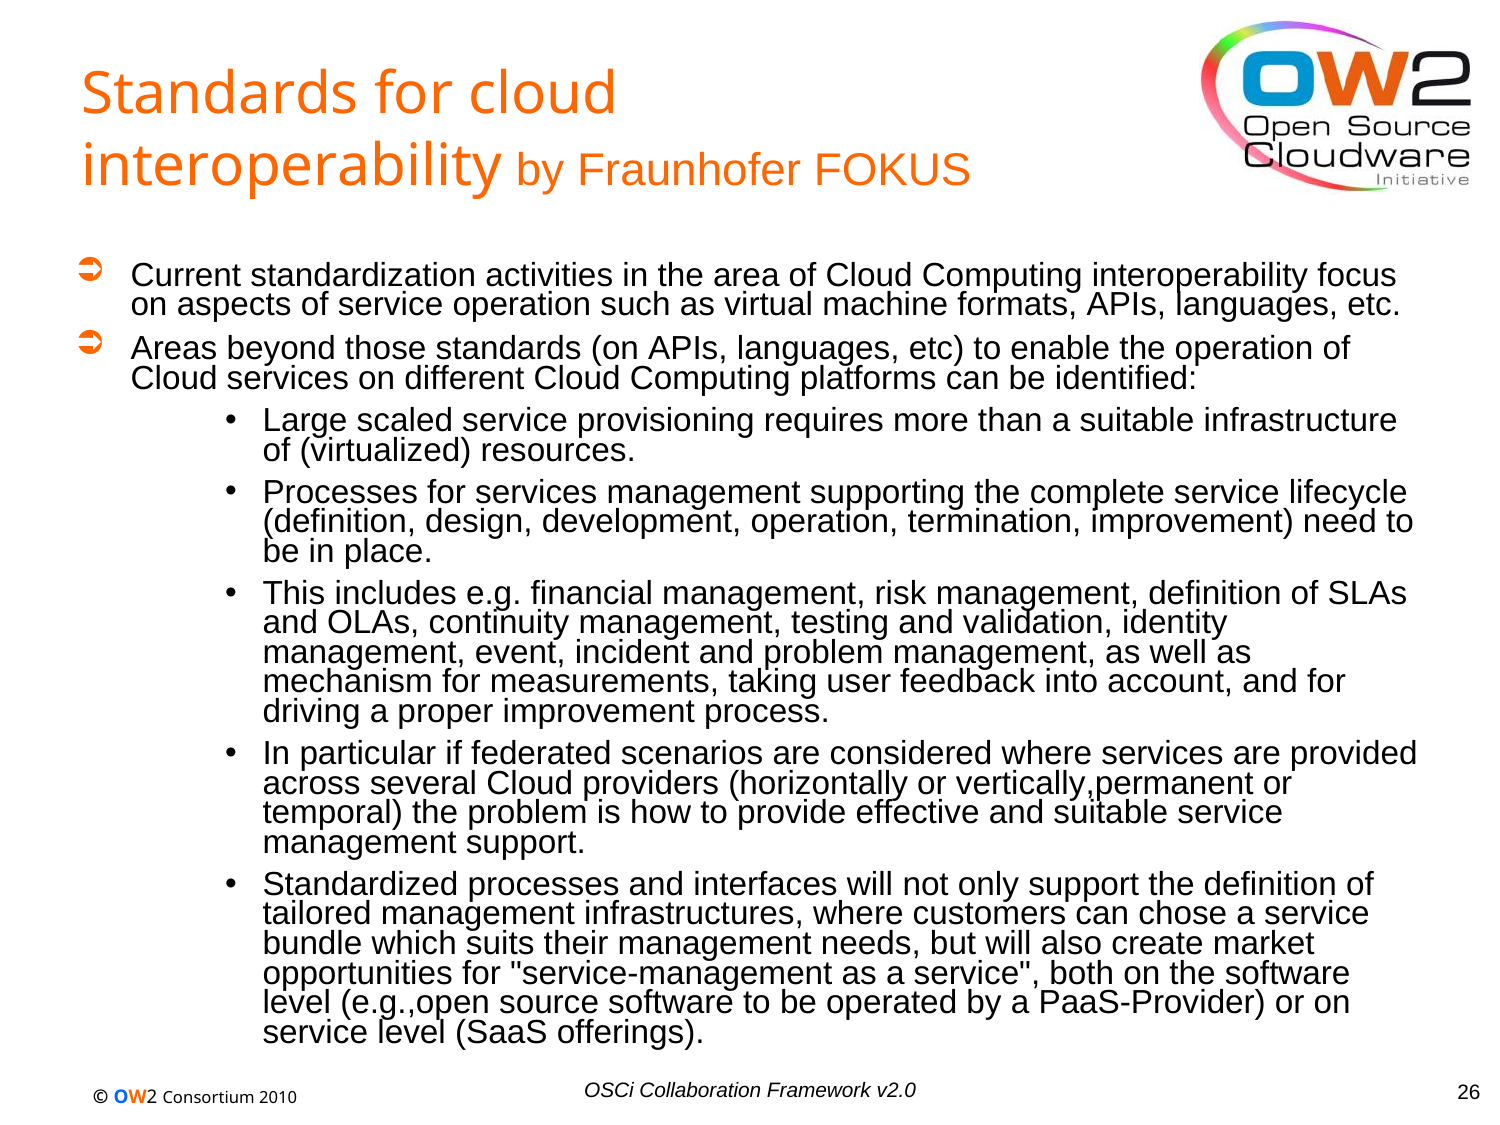

# Standards for cloud interoperability by Fraunhofer FOKUS
Current standardization activities in the area of Cloud Computing interoperability focus on aspects of service operation such as virtual machine formats, APIs, languages, etc.
Areas beyond those standards (on APIs, languages, etc) to enable the operation of Cloud services on different Cloud Computing platforms can be identified:
Large scaled service provisioning requires more than a suitable infrastructure of (virtualized) resources.
Processes for services management supporting the complete service lifecycle (definition, design, development, operation, termination, improvement) need to be in place.
This includes e.g. financial management, risk management, definition of SLAs and OLAs, continuity management, testing and validation, identity management, event, incident and problem management, as well as mechanism for measurements, taking user feedback into account, and for driving a proper improvement process.
In particular if federated scenarios are considered where services are provided across several Cloud providers (horizontally or vertically,permanent or temporal) the problem is how to provide effective and suitable service management support.
Standardized processes and interfaces will not only support the definition of tailored management infrastructures, where customers can chose a service bundle which suits their management needs, but will also create market opportunities for "service-management as a service", both on the software level (e.g.,open source software to be operated by a PaaS-Provider) or on service level (SaaS offerings).